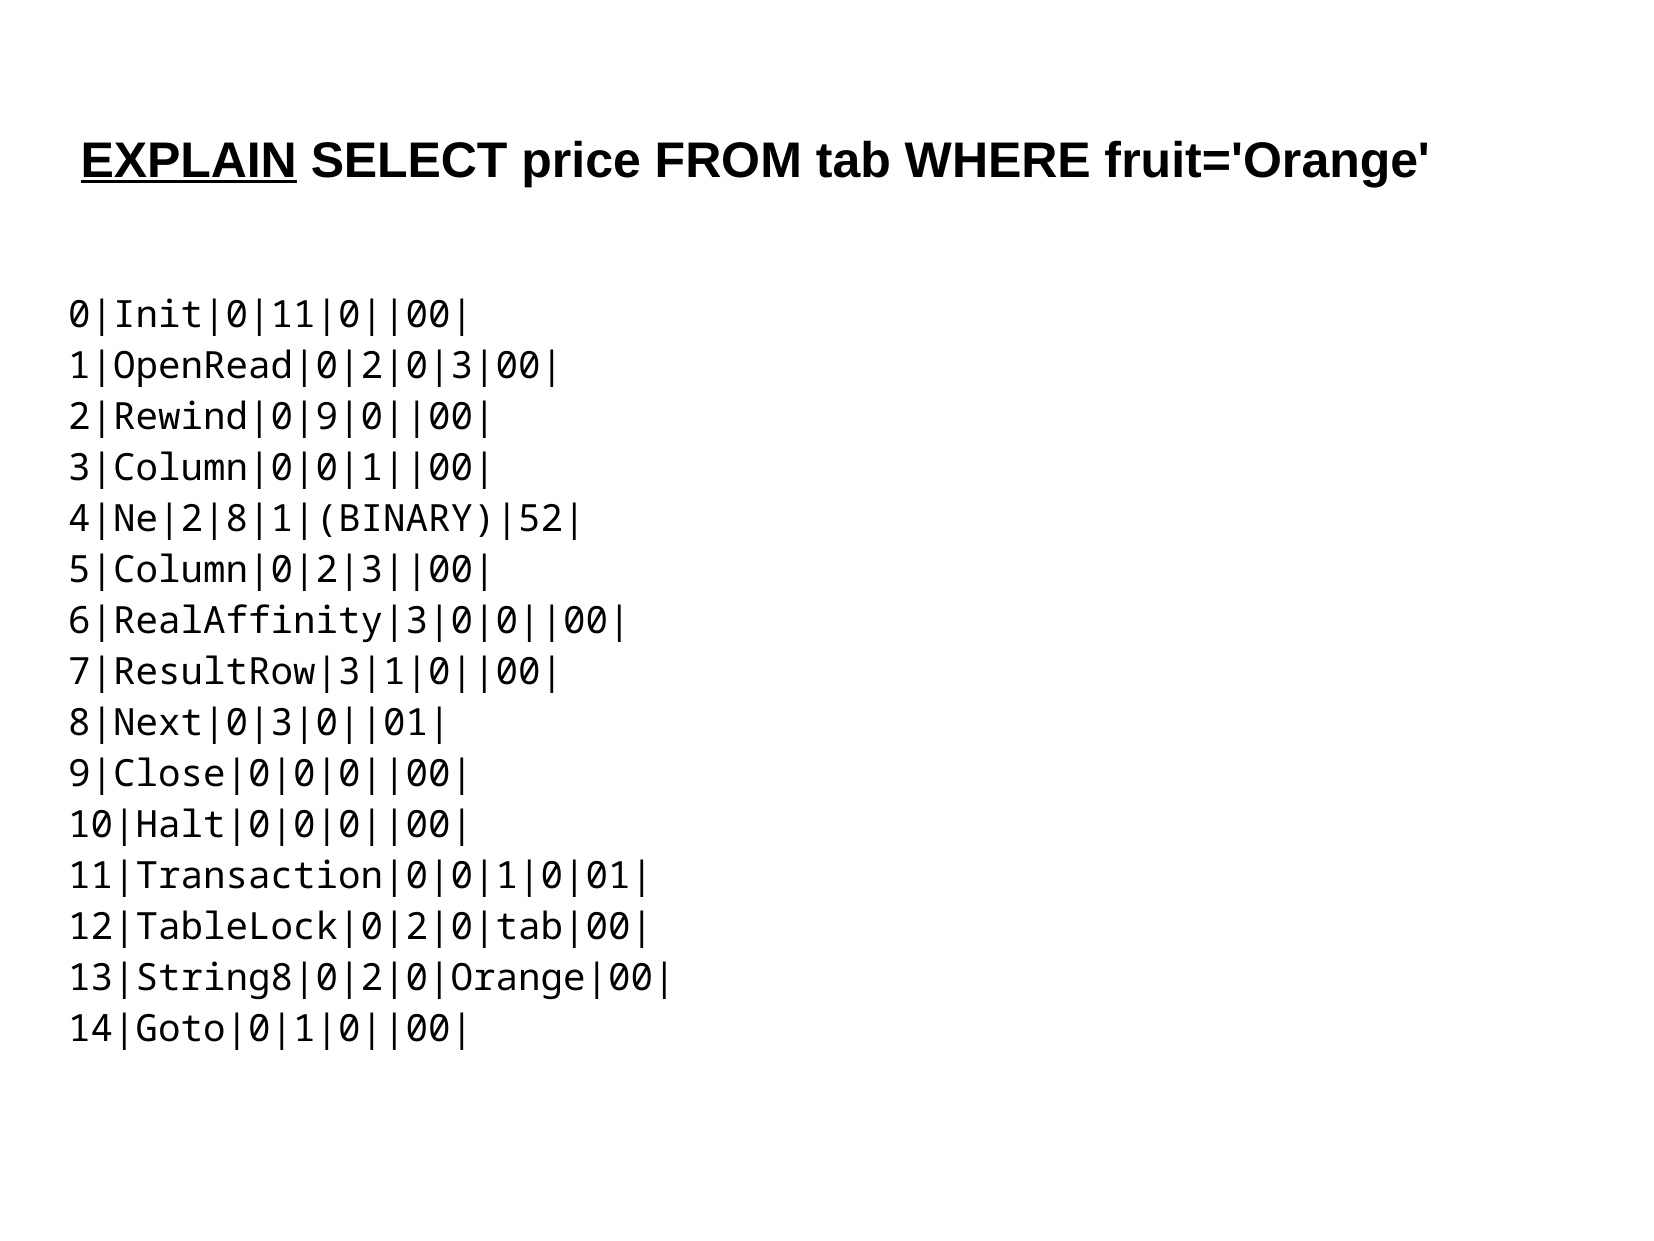

EXPLAIN SELECT price FROM tab WHERE fruit='Orange'
0|Init|0|11|0||00|
1|OpenRead|0|2|0|3|00|
2|Rewind|0|9|0||00|
3|Column|0|0|1||00|
4|Ne|2|8|1|(BINARY)|52|
5|Column|0|2|3||00|
6|RealAffinity|3|0|0||00|
7|ResultRow|3|1|0||00|
8|Next|0|3|0||01|
9|Close|0|0|0||00|
10|Halt|0|0|0||00|
11|Transaction|0|0|1|0|01|
12|TableLock|0|2|0|tab|00|
13|String8|0|2|0|Orange|00|
14|Goto|0|1|0||00|